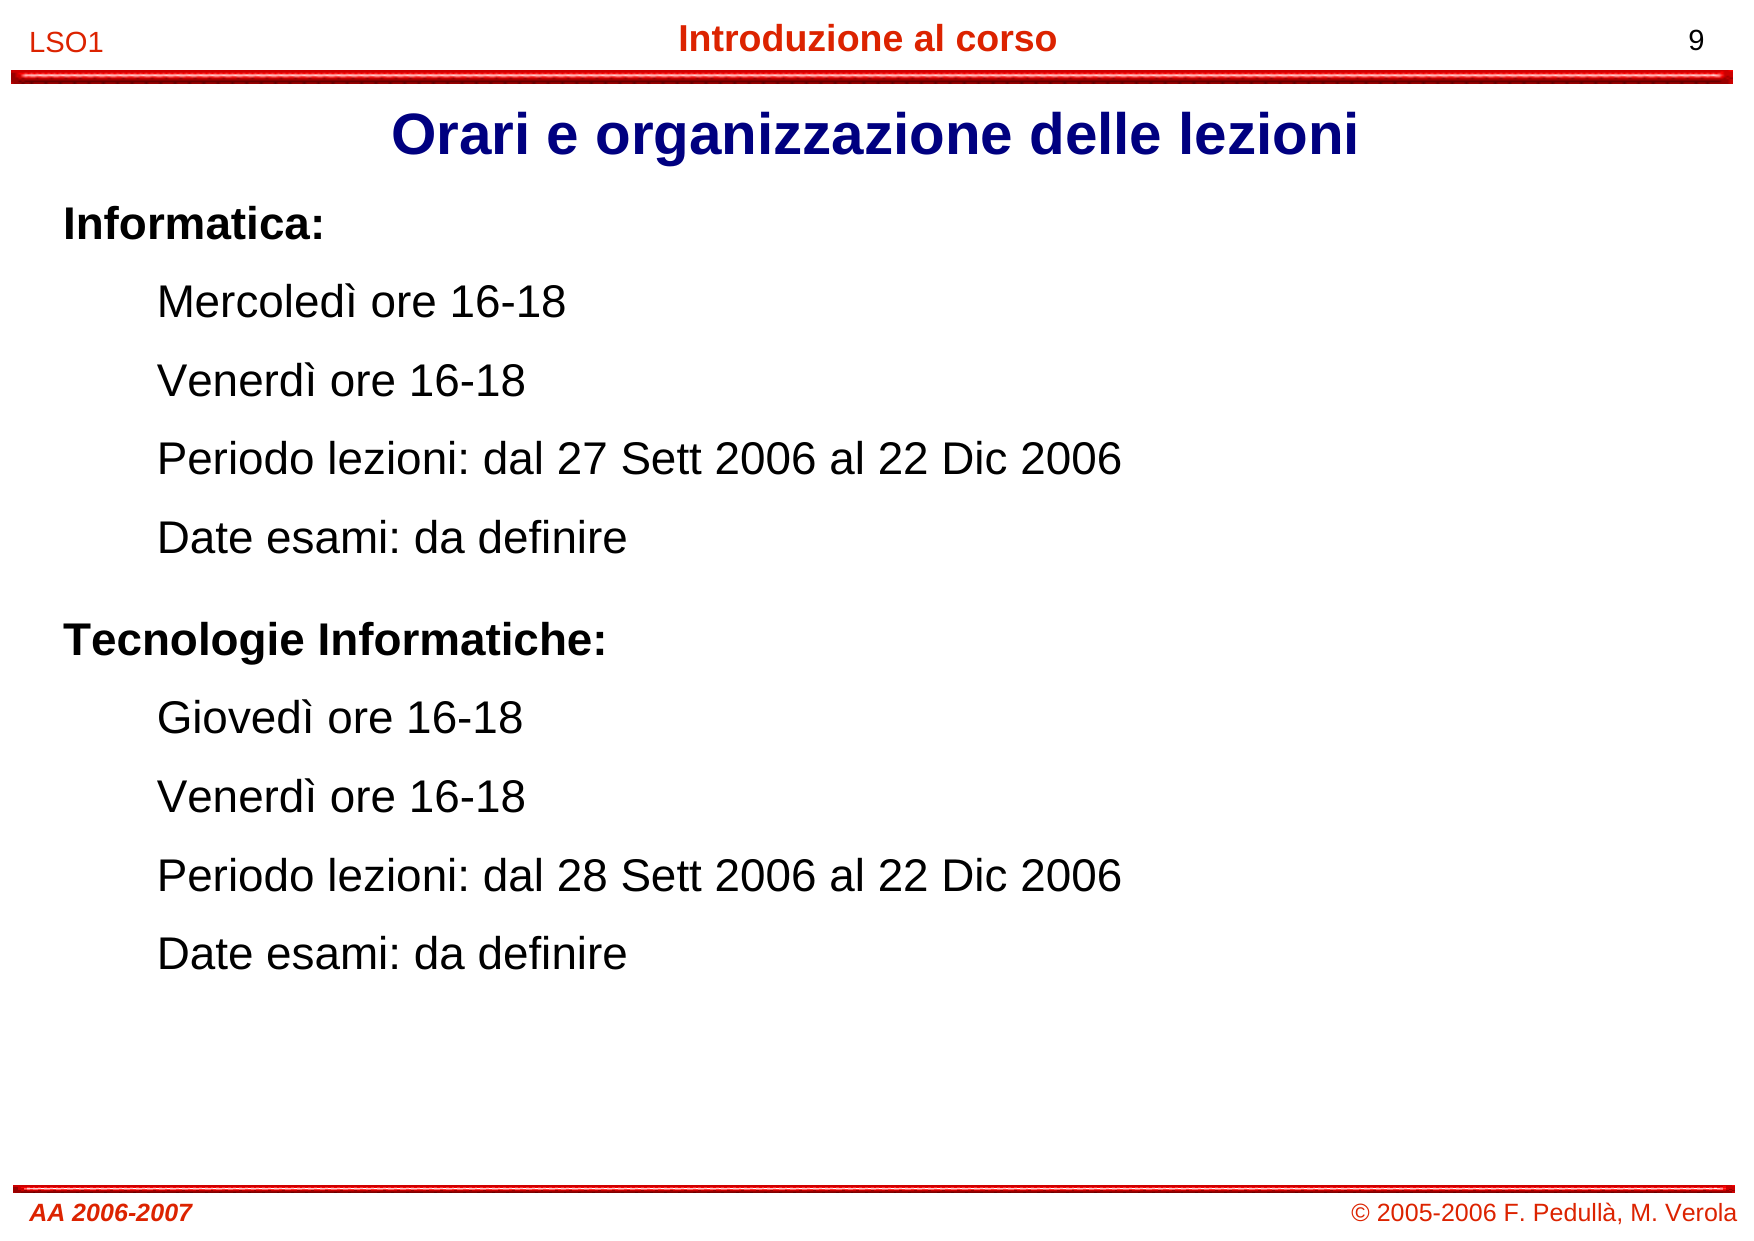

Orari e organizzazione delle lezioni
# Informatica:
Mercoledì ore 16-18
Venerdì ore 16-18
Periodo lezioni: dal 27 Sett 2006 al 22 Dic 2006
Date esami: da definire
Tecnologie Informatiche:
Giovedì ore 16-18
Venerdì ore 16-18
Periodo lezioni: dal 28 Sett 2006 al 22 Dic 2006
Date esami: da definire